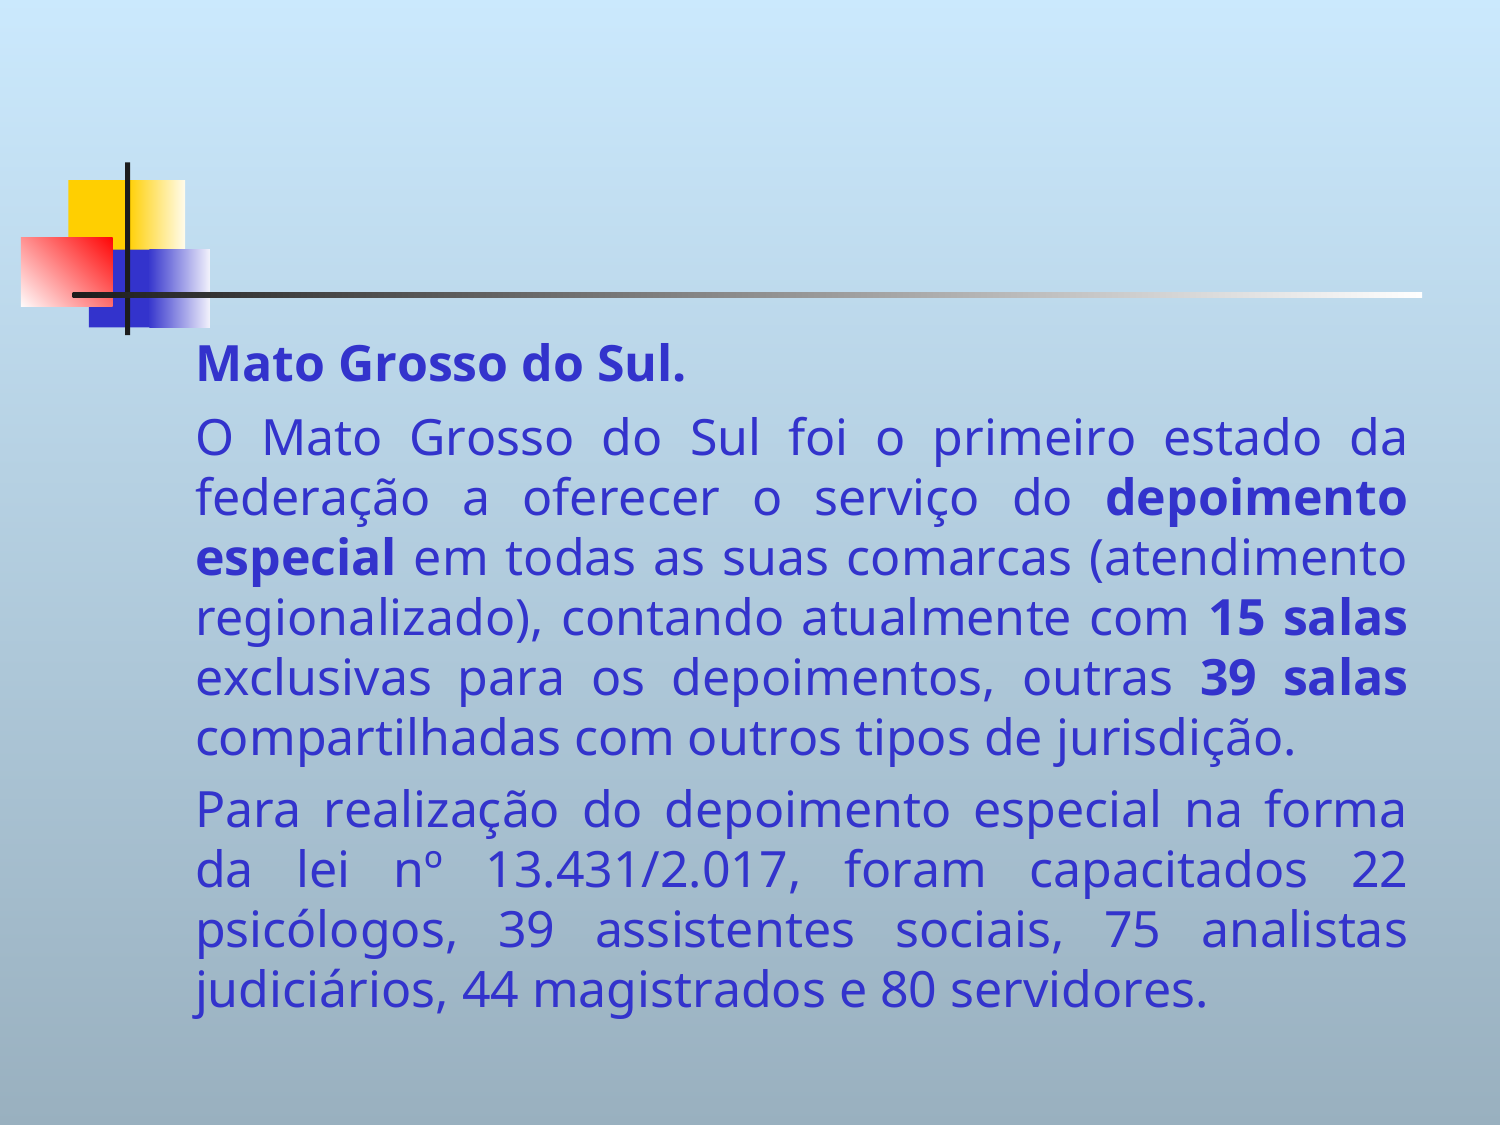

#
	Mato Grosso do Sul.
	O Mato Grosso do Sul foi o primeiro estado da federação a oferecer o serviço do depoimento especial em todas as suas comarcas (atendimento regionalizado), contando atualmente com 15 salas exclusivas para os depoimentos, outras 39 salas compartilhadas com outros tipos de jurisdição.
	Para realização do depoimento especial na forma da lei nº 13.431/2.017, foram capacitados 22 psicólogos, 39 assistentes sociais, 75 analistas judiciários, 44 magistrados e 80 servidores.